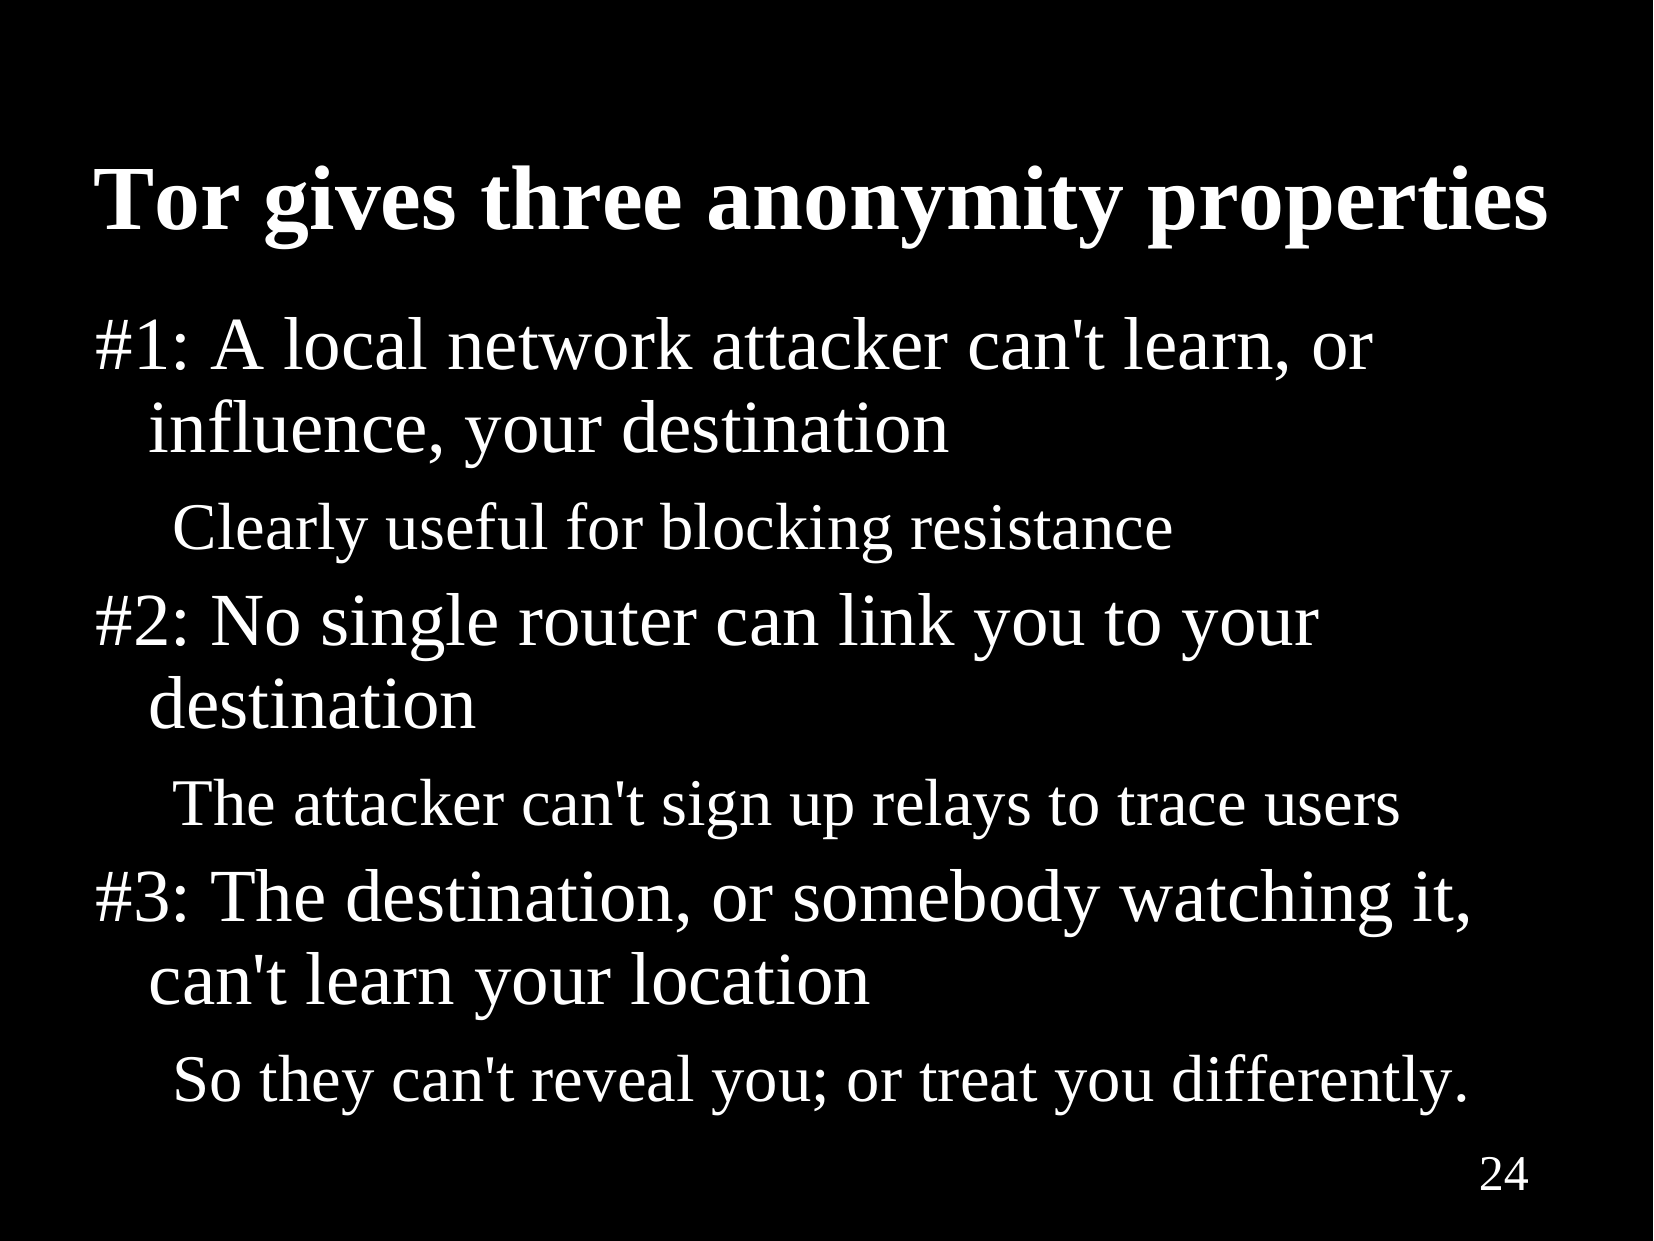

# Tor gives three anonymity properties
#1: A local network attacker can't learn, or influence, your destination
Clearly useful for blocking resistance
#2: No single router can link you to your destination
The attacker can't sign up relays to trace users
#3: The destination, or somebody watching it, can't learn your location
So they can't reveal you; or treat you differently.